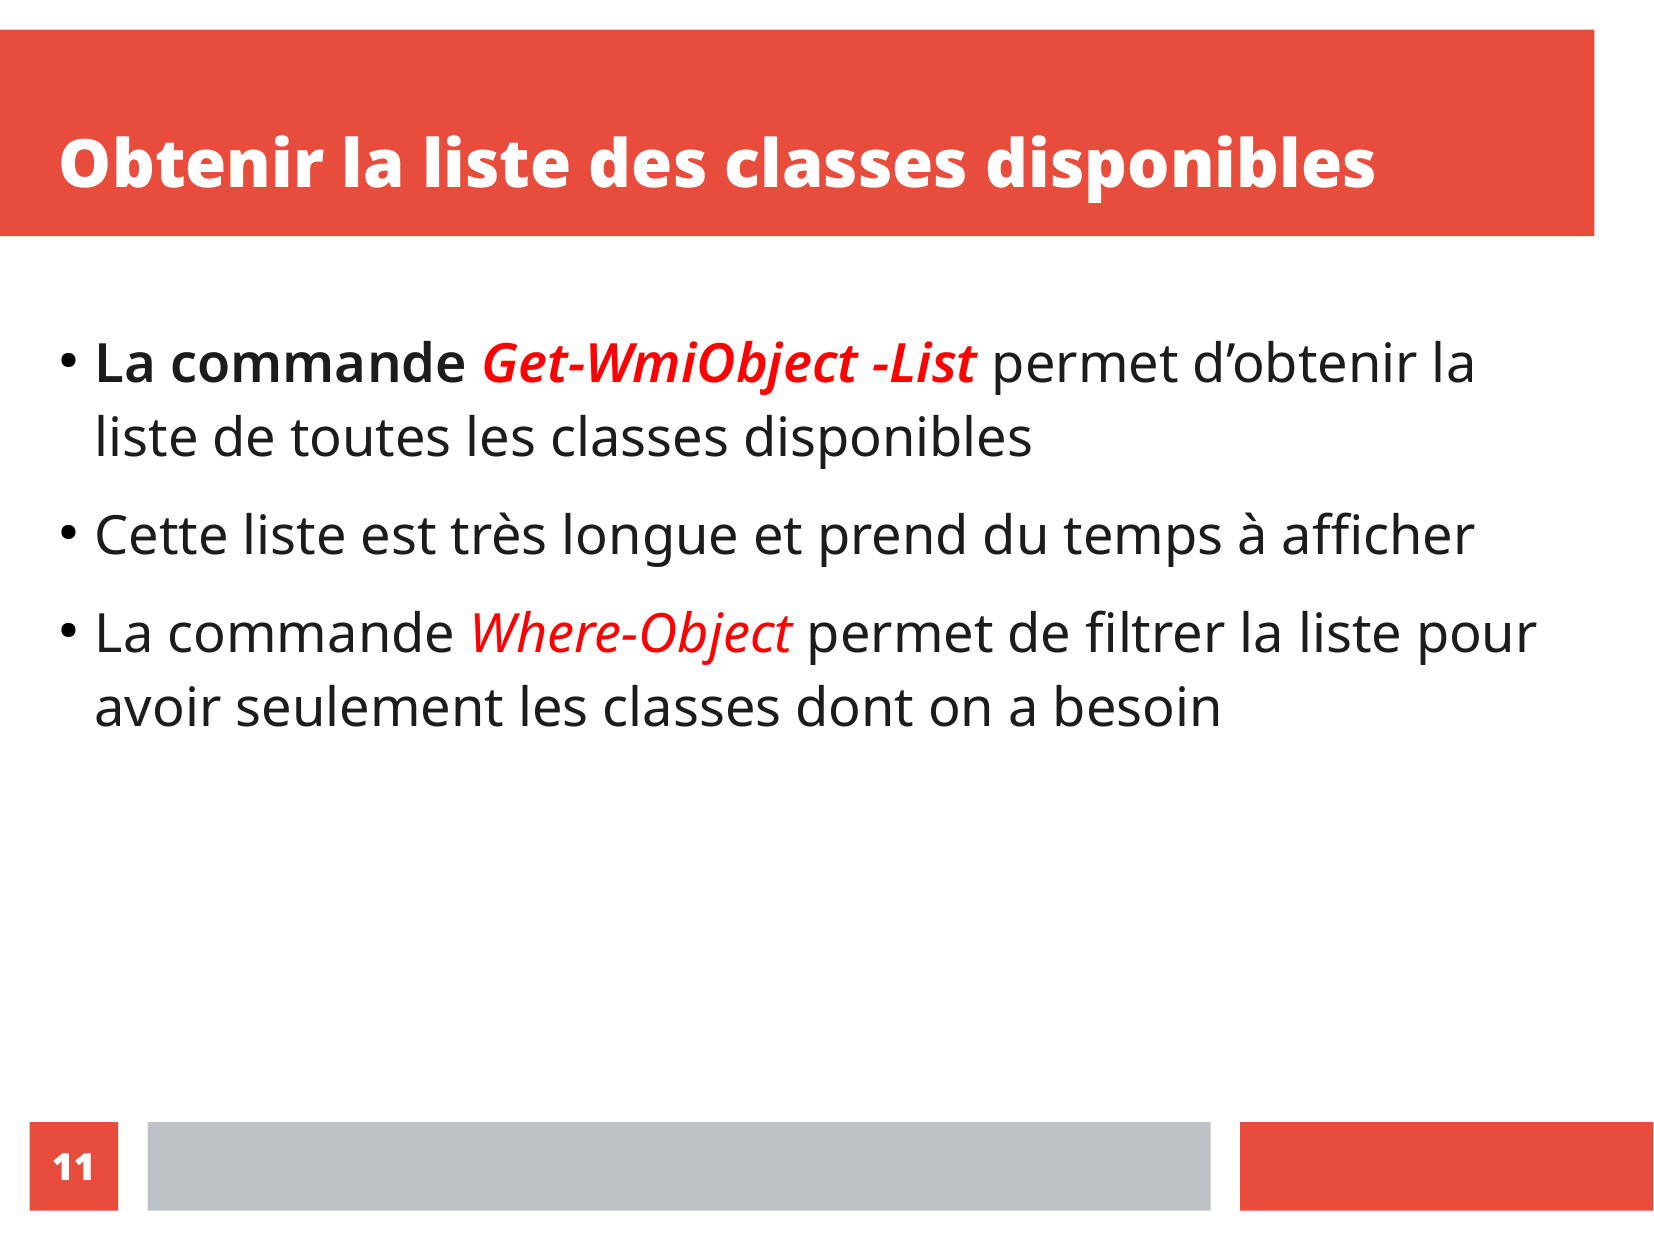

# Obtenir la liste des classes disponibles
La commande Get-WmiObject -List permet d’obtenir la liste de toutes les classes disponibles
Cette liste est très longue et prend du temps à afficher
La commande Where-Object permet de filtrer la liste pour avoir seulement les classes dont on a besoin
11